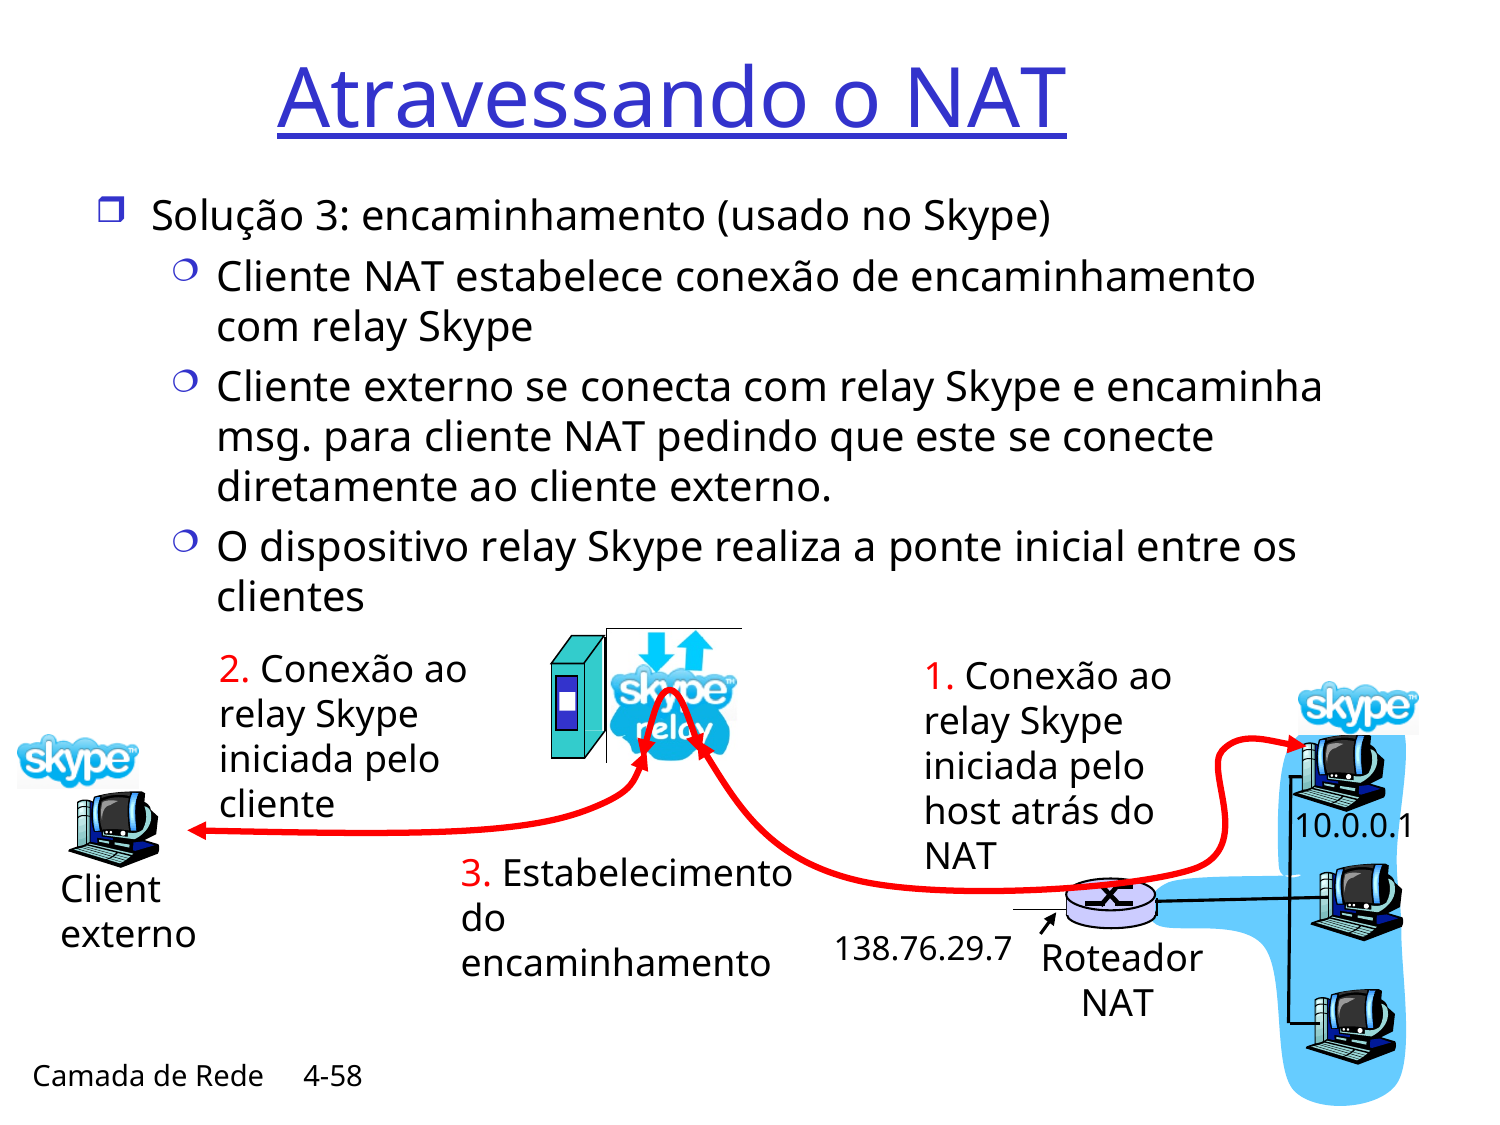

Atravessando o NAT
Solução 3: encaminhamento (usado no Skype)
Cliente NAT estabelece conexão de encaminhamento com relay Skype
Cliente externo se conecta com relay Skype e encaminha msg. para cliente NAT pedindo que este se conecte diretamente ao cliente externo.
O dispositivo relay Skype realiza a ponte inicial entre os clientes
2. Conexão ao relay Skype iniciada pelo cliente
1. Conexão ao relay Skype iniciada pelo host atrás do NAT
10.0.0.1
Roteador
NAT
3. Estabelecimento
do encaminhamento
Client
externo
138.76.29.7
Camada de Rede